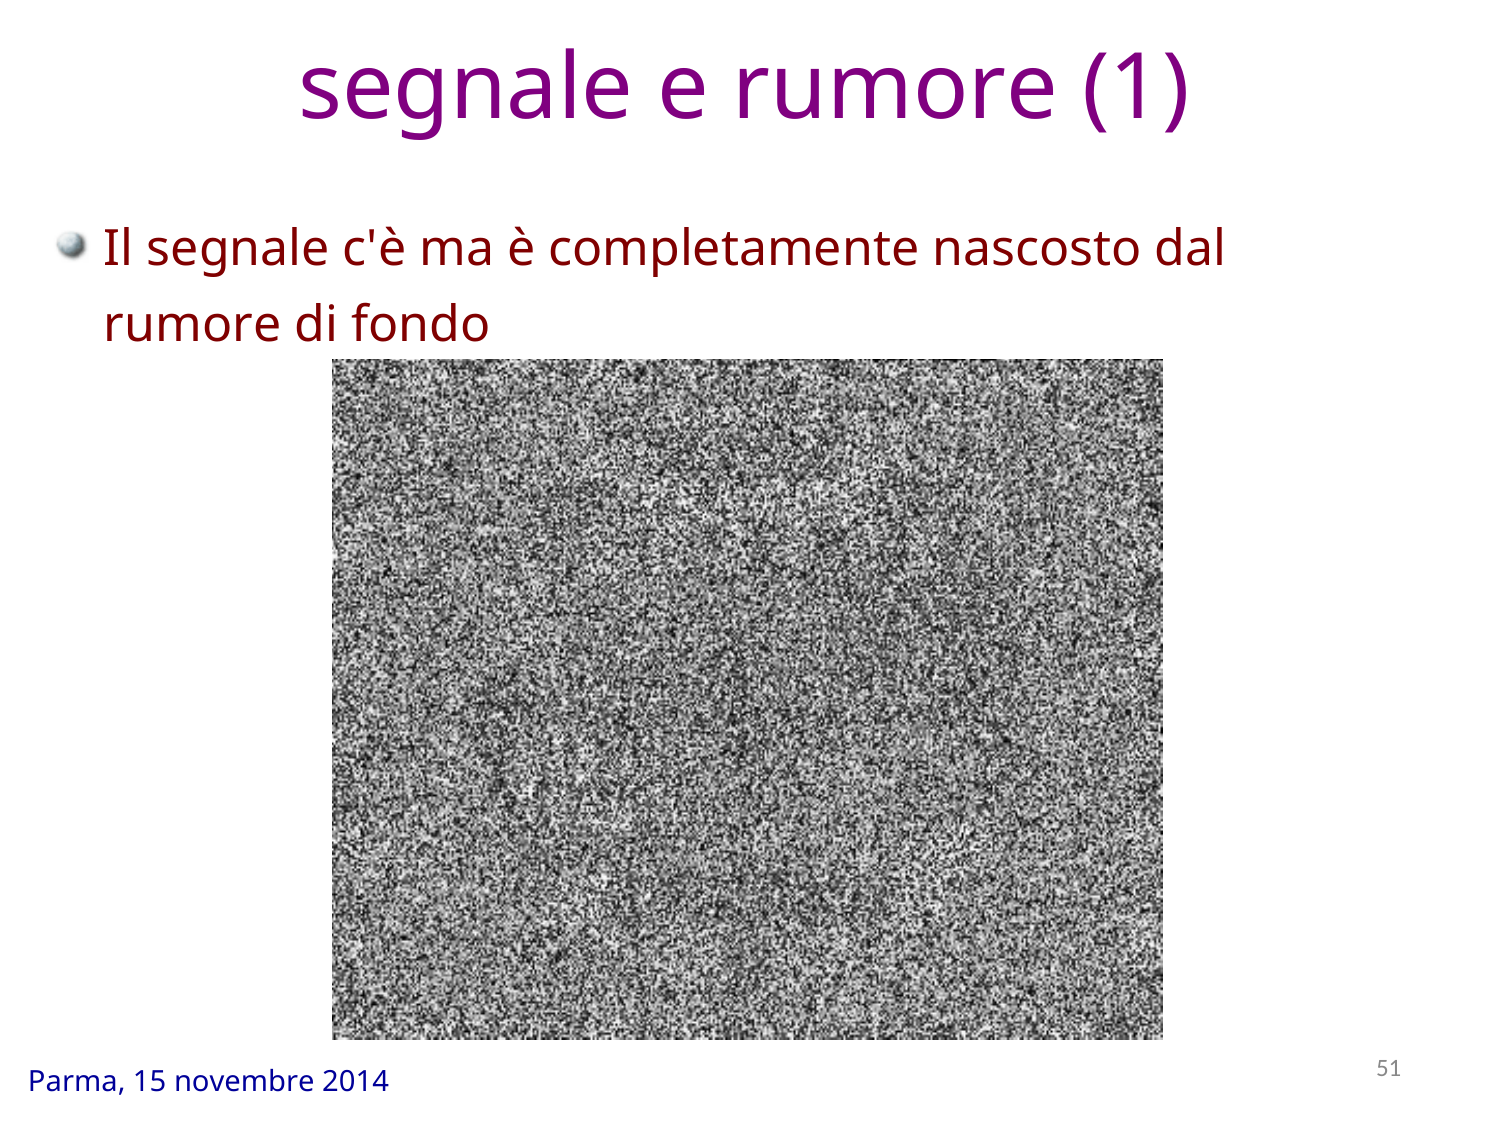

# segnale e rumore (1)
Il segnale c'è ma è completamente nascosto dal rumore di fondo
51